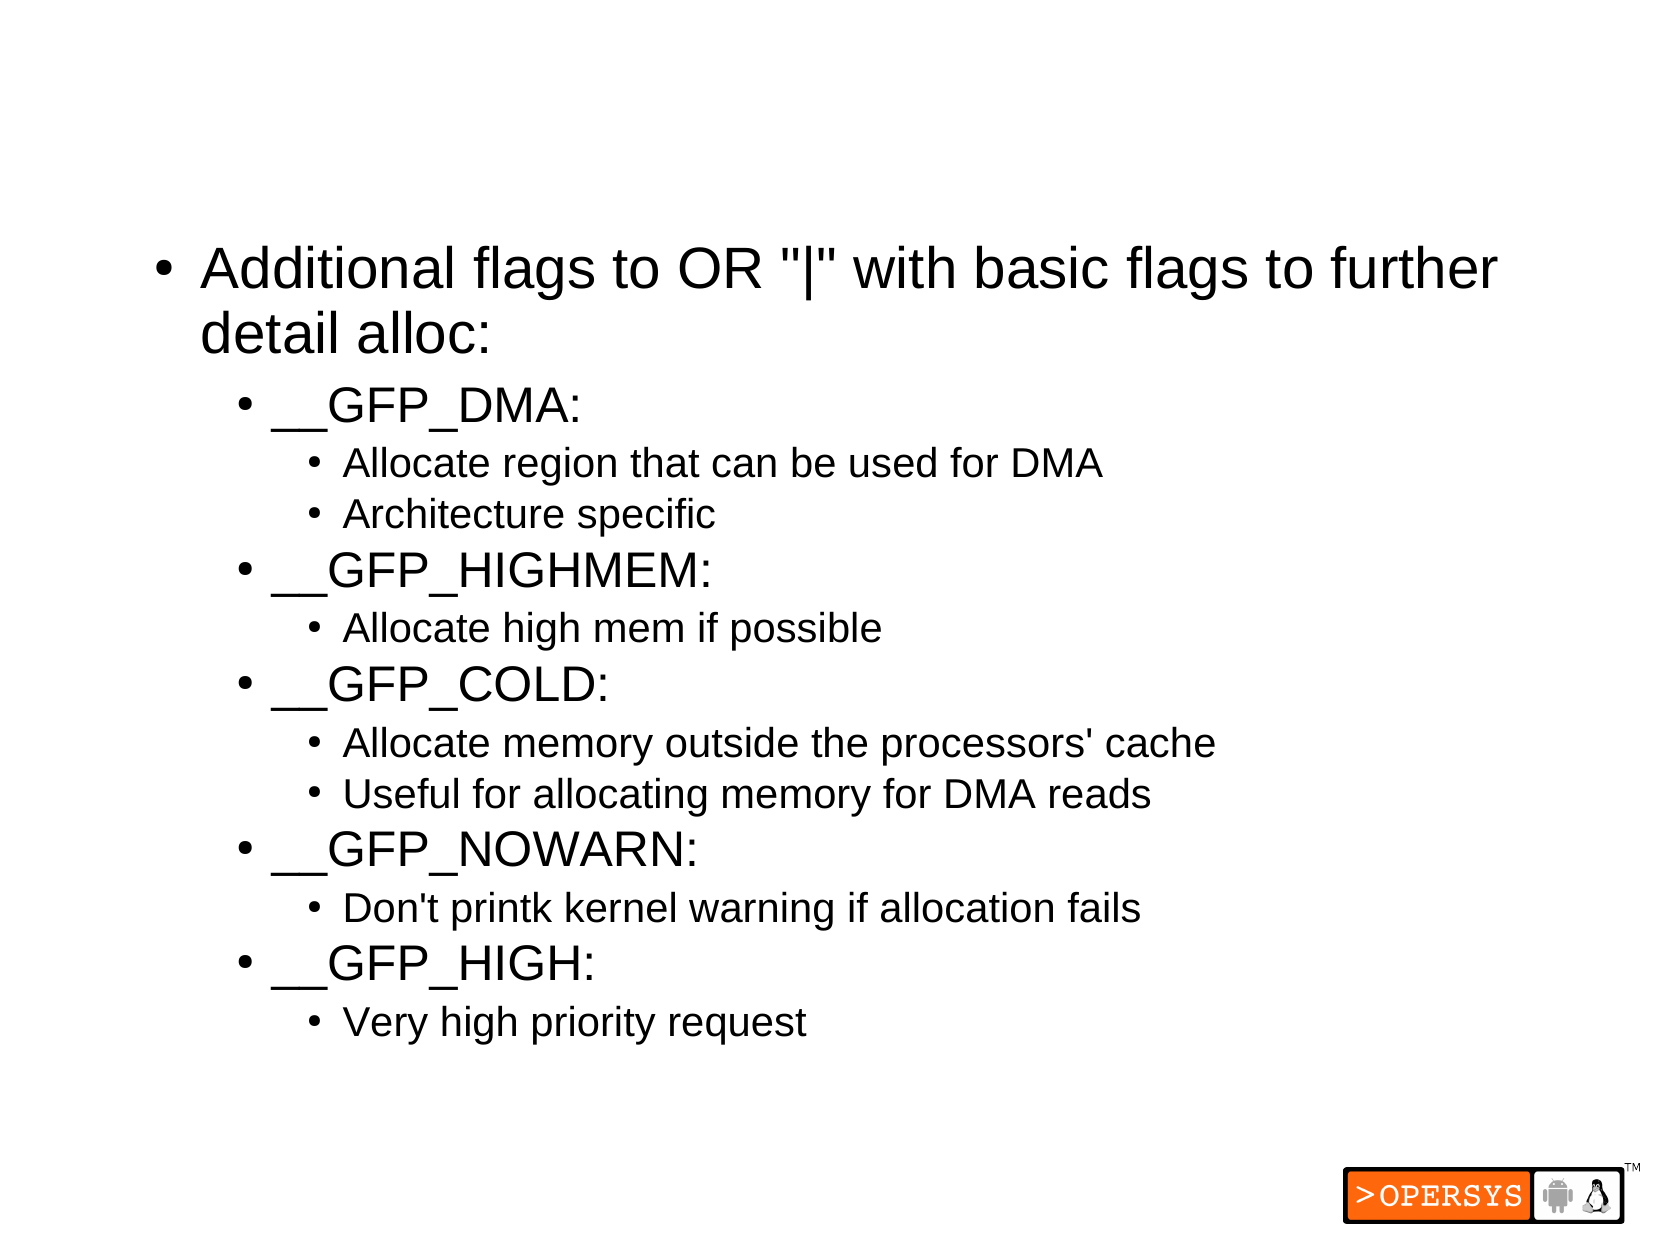

# Additional flags to OR "|" with basic flags to further detail alloc:
__GFP_DMA:
Allocate region that can be used for DMA
Architecture specific
__GFP_HIGHMEM:
Allocate high mem if possible
__GFP_COLD:
Allocate memory outside the processors' cache
Useful for allocating memory for DMA reads
__GFP_NOWARN:
Don't printk kernel warning if allocation fails
__GFP_HIGH:
Very high priority request